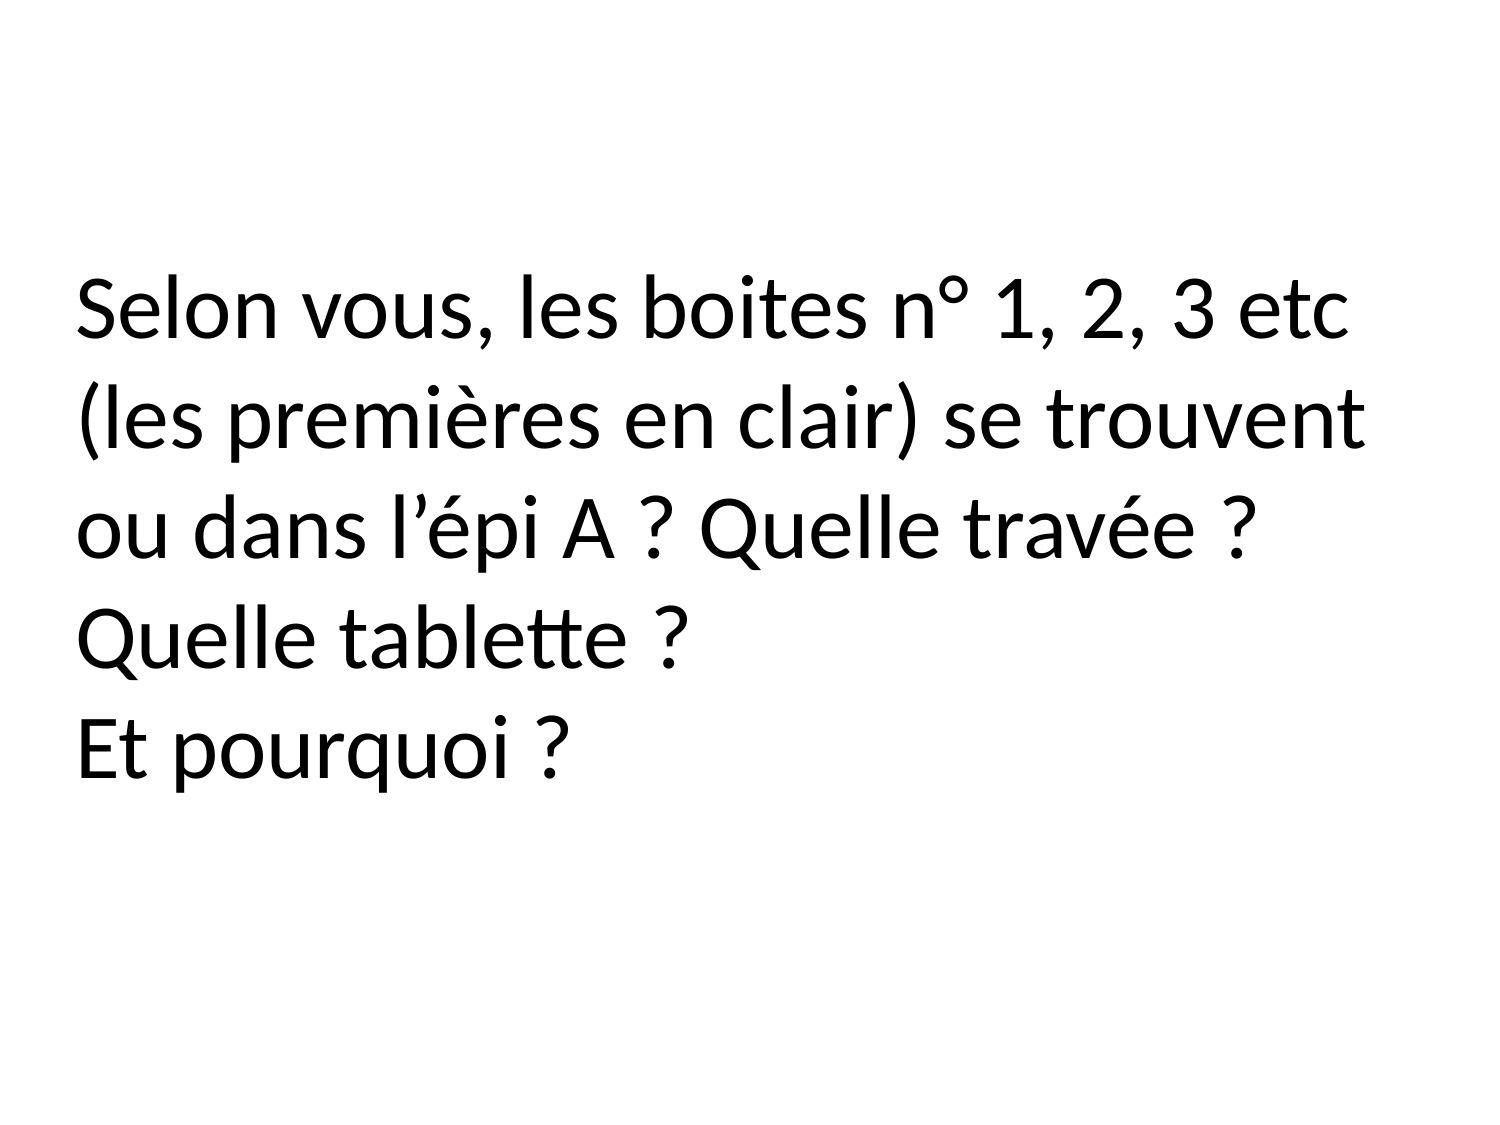

# Selon vous, les boites n° 1, 2, 3 etc (les premières en clair) se trouvent ou dans l’épi A ? Quelle travée ? Quelle tablette ? Et pourquoi ?